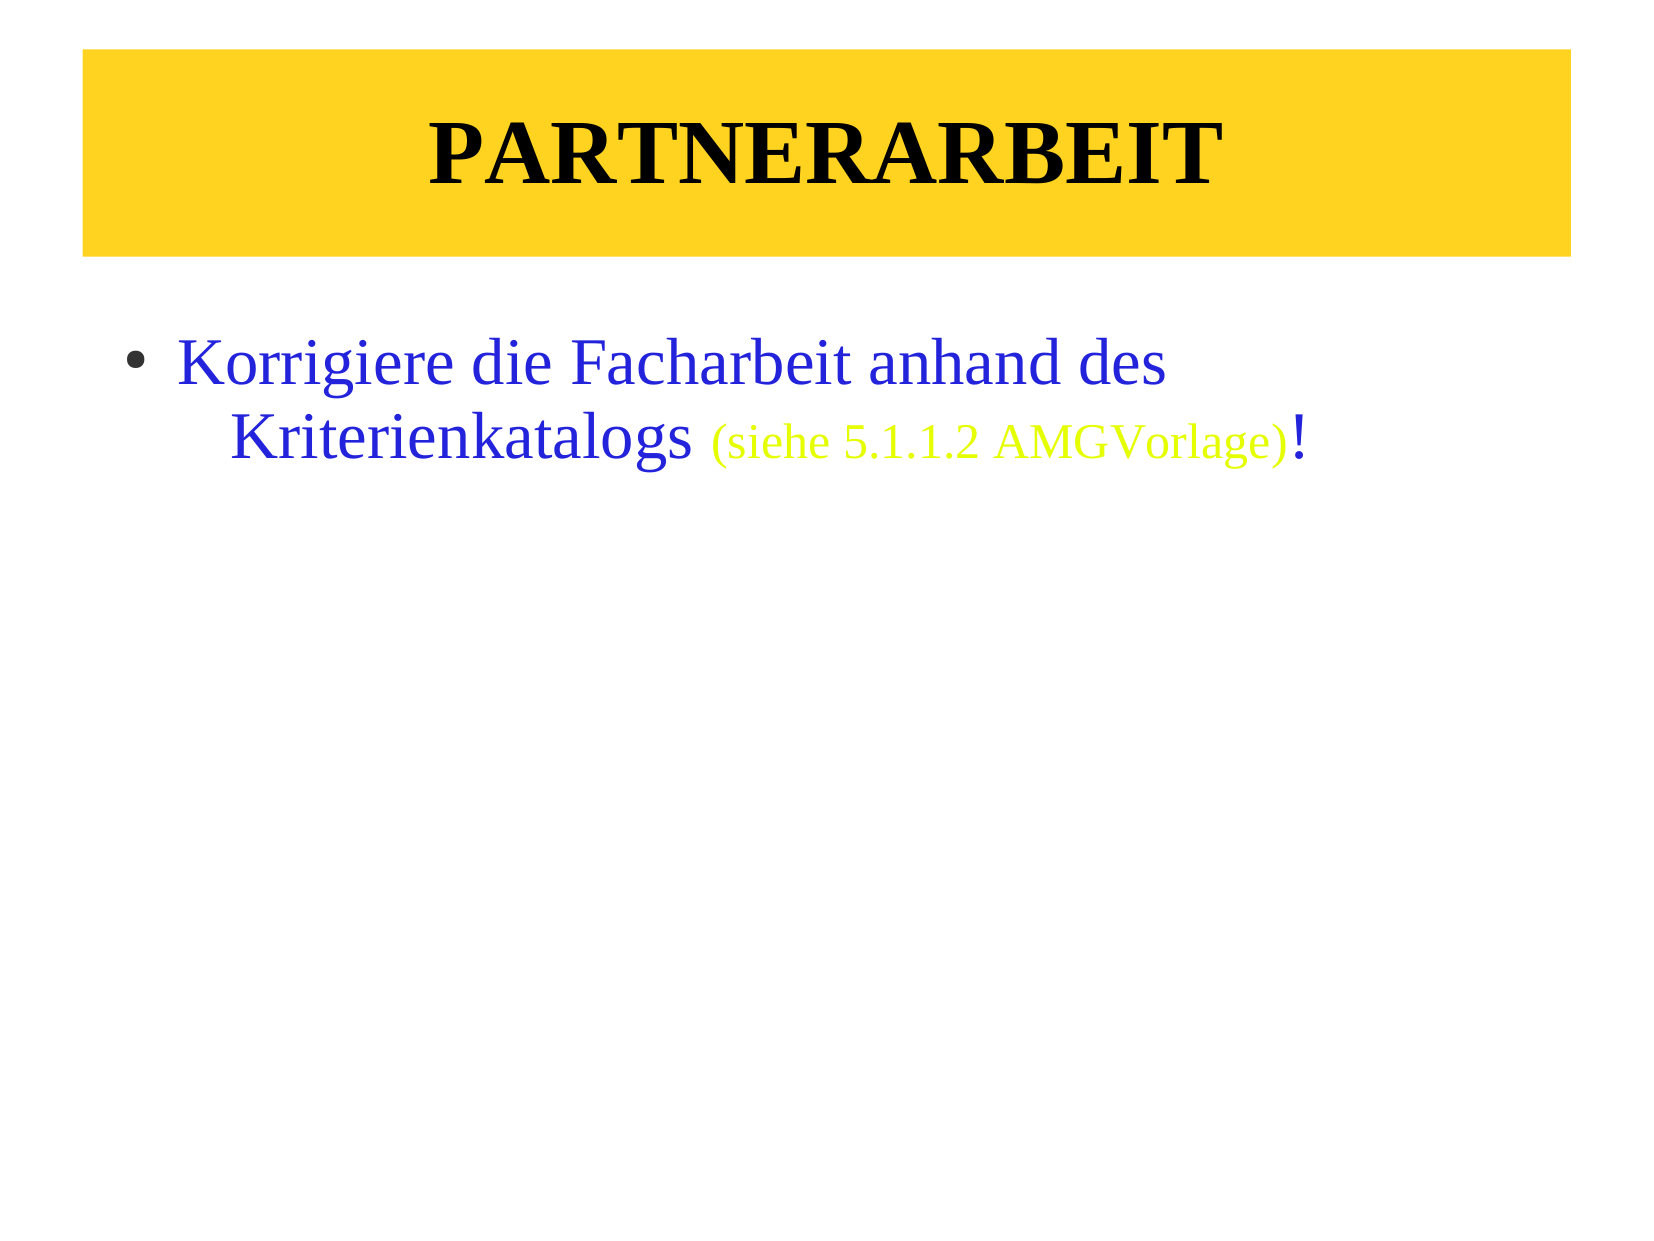

# PARTNERARBEIT
Korrigiere die Facharbeit anhand des Kriterienkatalogs (siehe 5.1.1.2 AMGVorlage)!